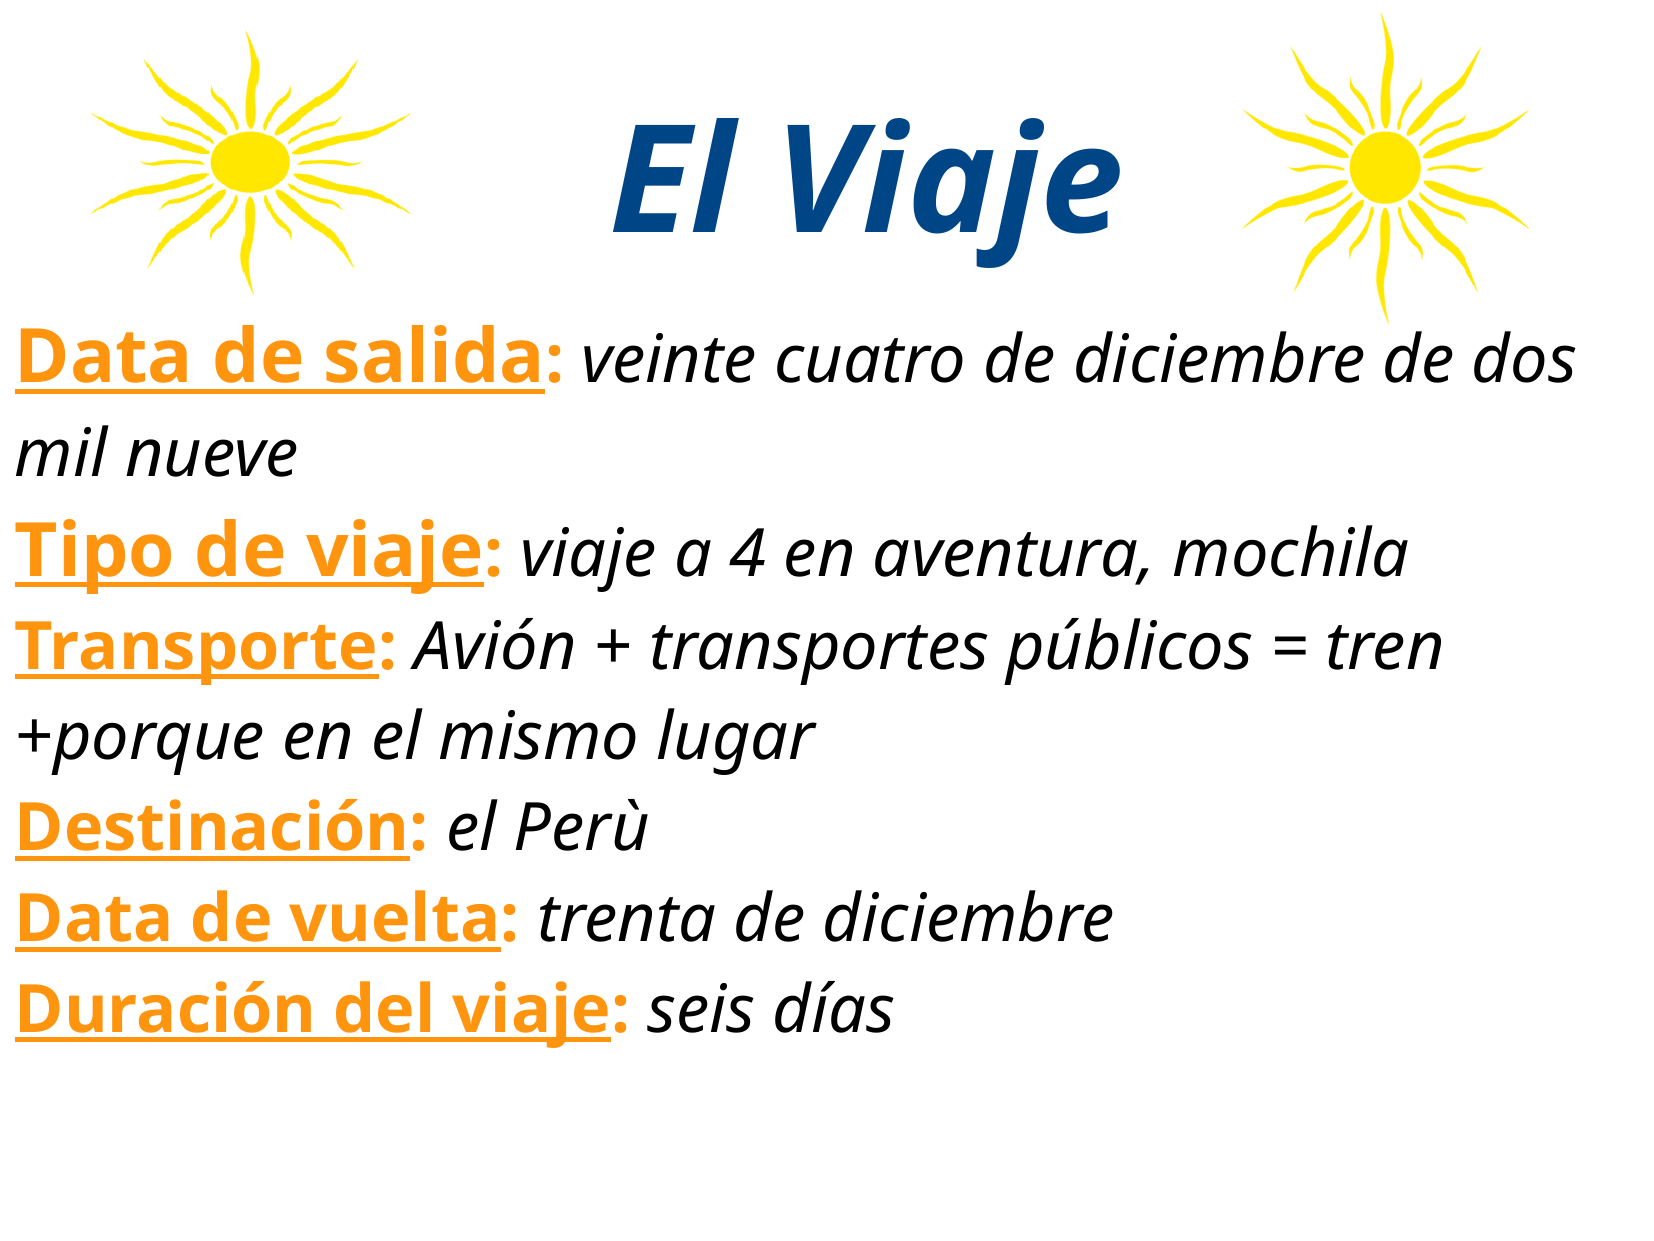

El Viaje
Data de salida: veinte cuatro de diciembre de dos mil nueve
Tipo de viaje: viaje a 4 en aventura, mochila
Transporte: Avión + transportes públicos = tren +porque en el mismo lugar
Destinación: el Perù
Data de vuelta: trenta de diciembre
Duración del viaje: seis días